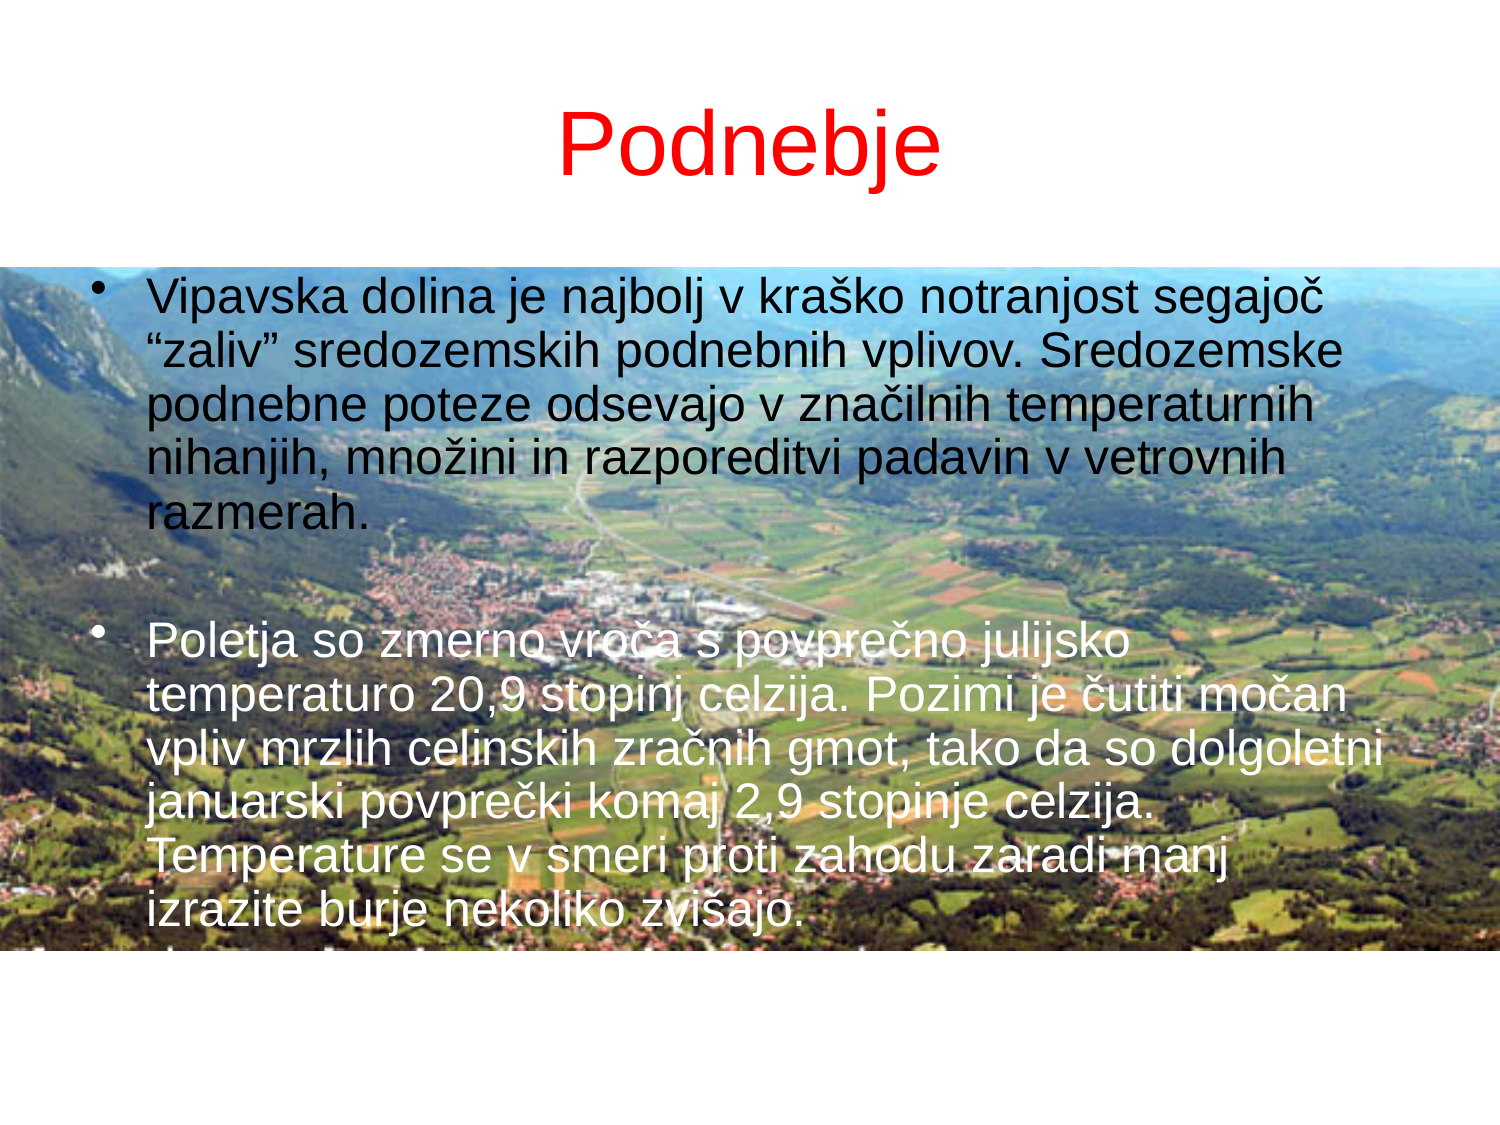

# Podnebje
Vipavska dolina je najbolj v kraško notranjost segajoč “zaliv” sredozemskih podnebnih vplivov. Sredozemske podnebne poteze odsevajo v značilnih temperaturnih nihanjih, množini in razporeditvi padavin v vetrovnih razmerah.
Poletja so zmerno vroča s povprečno julijsko temperaturo 20,9 stopinj celzija. Pozimi je čutiti močan vpliv mrzlih celinskih zračnih gmot, tako da so dolgoletni januarski povprečki komaj 2,9 stopinje celzija. Temperature se v smeri proti zahodu zaradi manj izrazite burje nekoliko zvišajo.